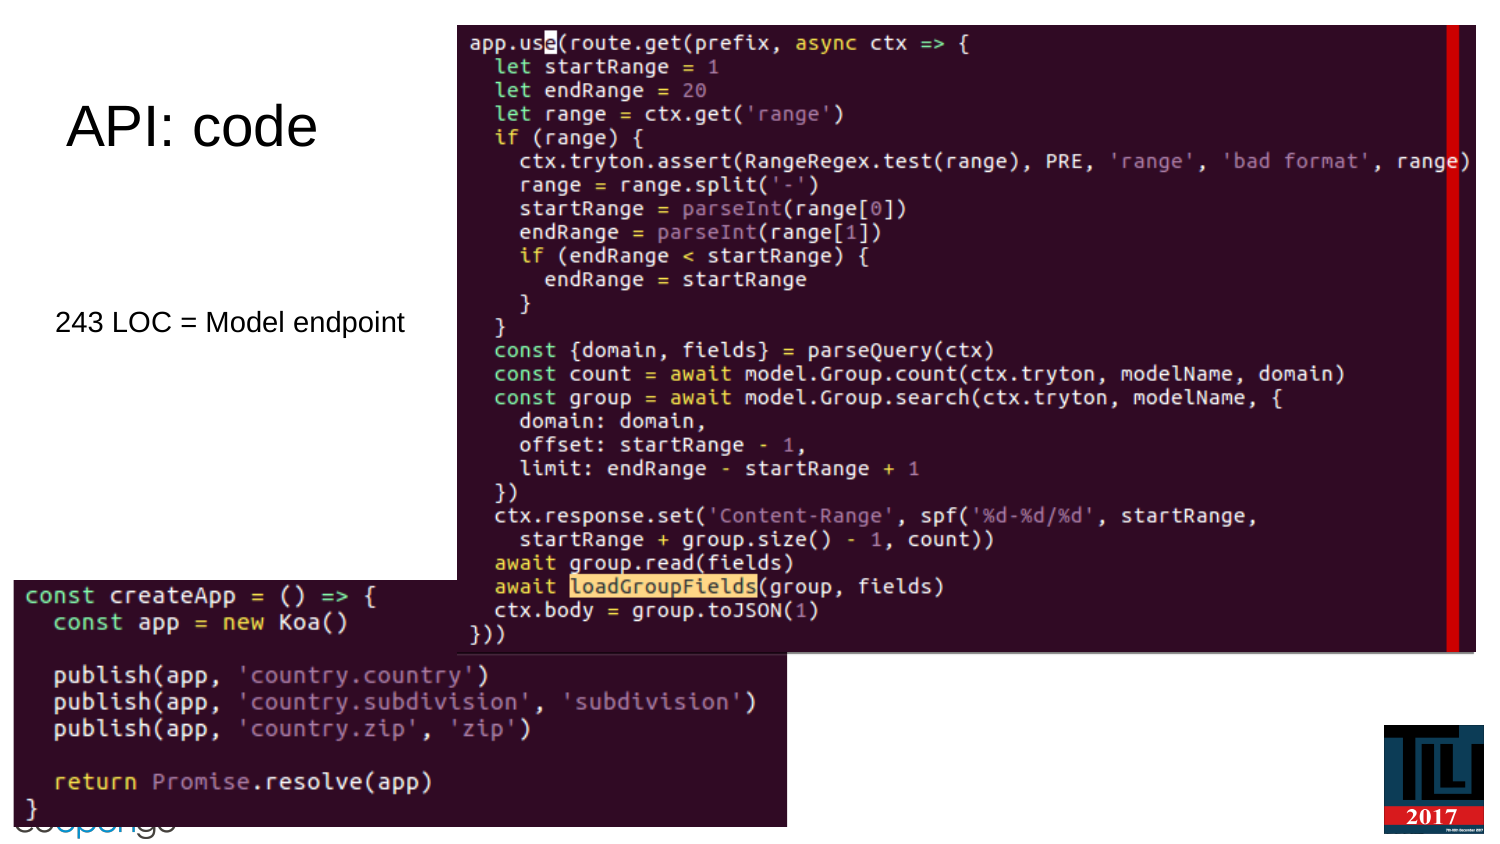

# API: code
243 LOC = Model endpoint